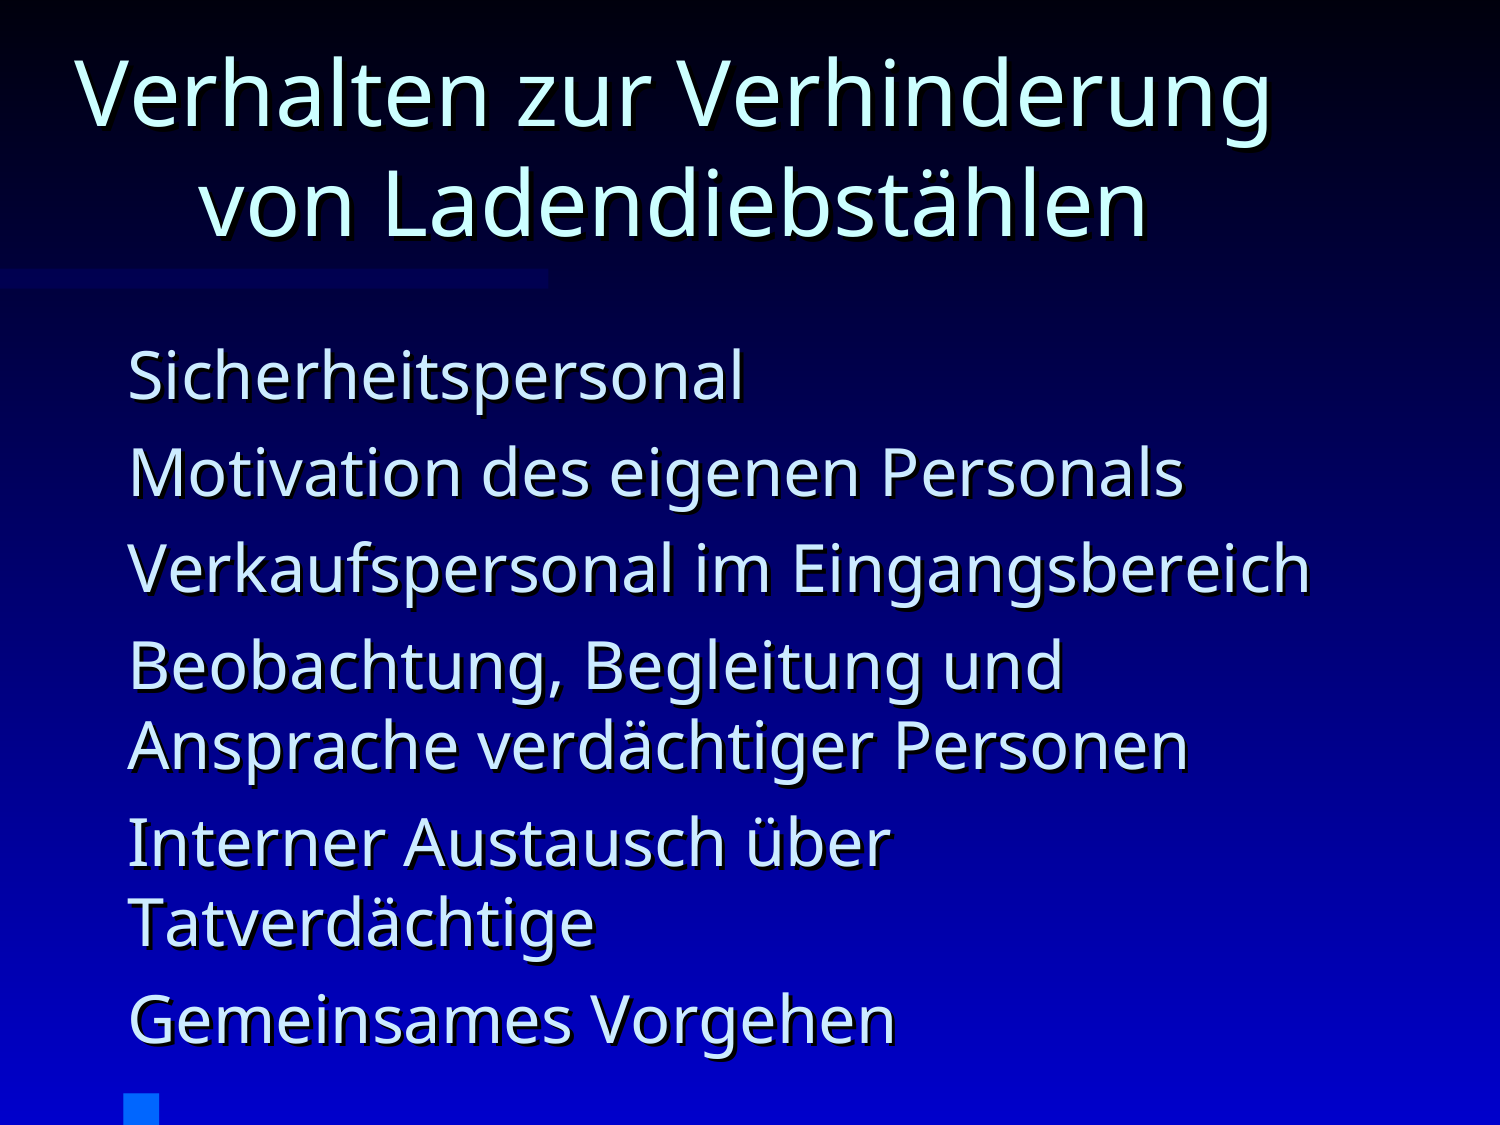

# Verhalten zur Verhinderung von Ladendiebstählen
Sicherheitspersonal
Motivation des eigenen Personals
Verkaufspersonal im Eingangsbereich
Beobachtung, Begleitung und Ansprache verdächtiger Personen
Interner Austausch über Tatverdächtige
Gemeinsames Vorgehen